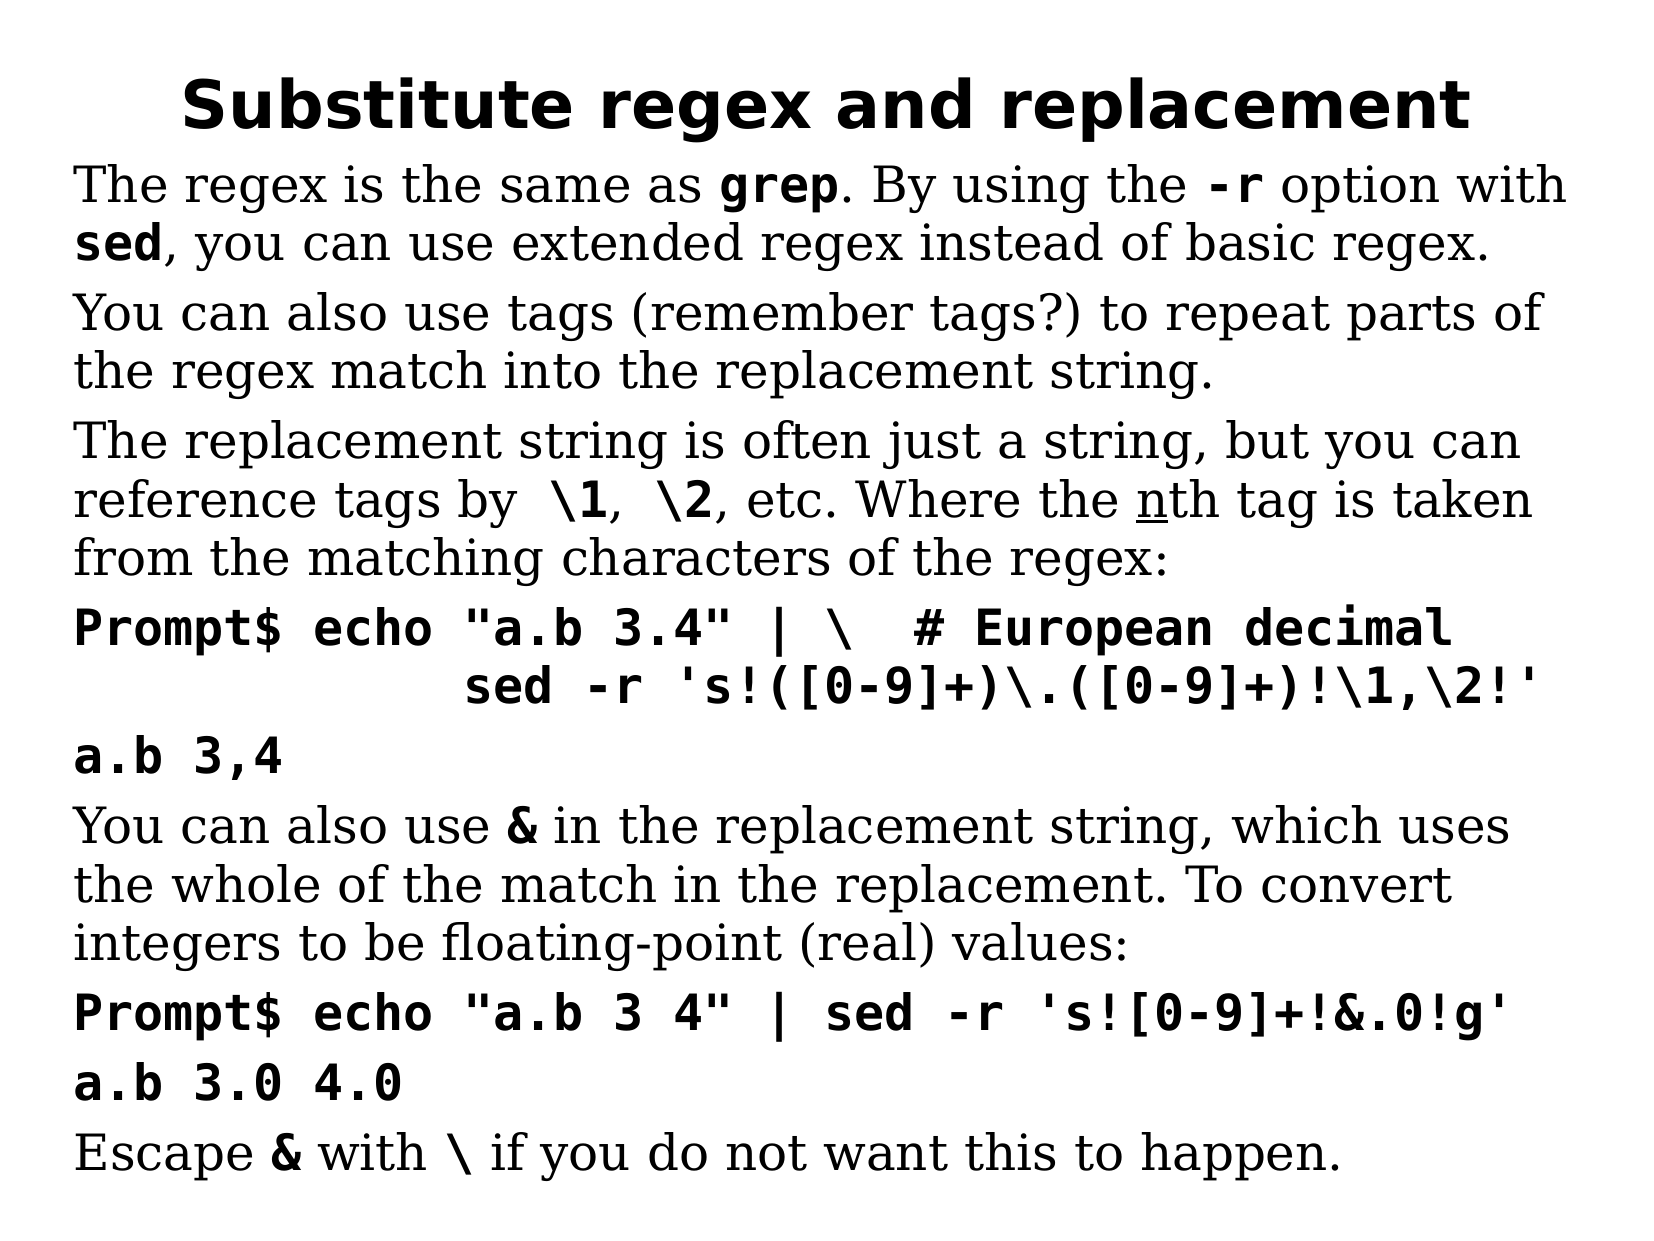

Substitute regex and replacement
The regex is the same as grep. By using the -r option with sed, you can use extended regex instead of basic regex.
You can also use tags (remember tags?) to repeat parts of the regex match into the replacement string.
The replacement string is often just a string, but you can reference tags by \1, \2, etc. Where the nth tag is taken from the matching characters of the regex:
Prompt$ echo "a.b 3.4" | \ # European decimal
 sed -r 's!([0-9]+)\.([0-9]+)!\1,\2!'
a.b 3,4
You can also use & in the replacement string, which uses the whole of the match in the replacement. To convert integers to be floating-point (real) values:
Prompt$ echo "a.b 3 4" | sed -r 's![0-9]+!&.0!g'
a.b 3.0 4.0
Escape & with \ if you do not want this to happen.